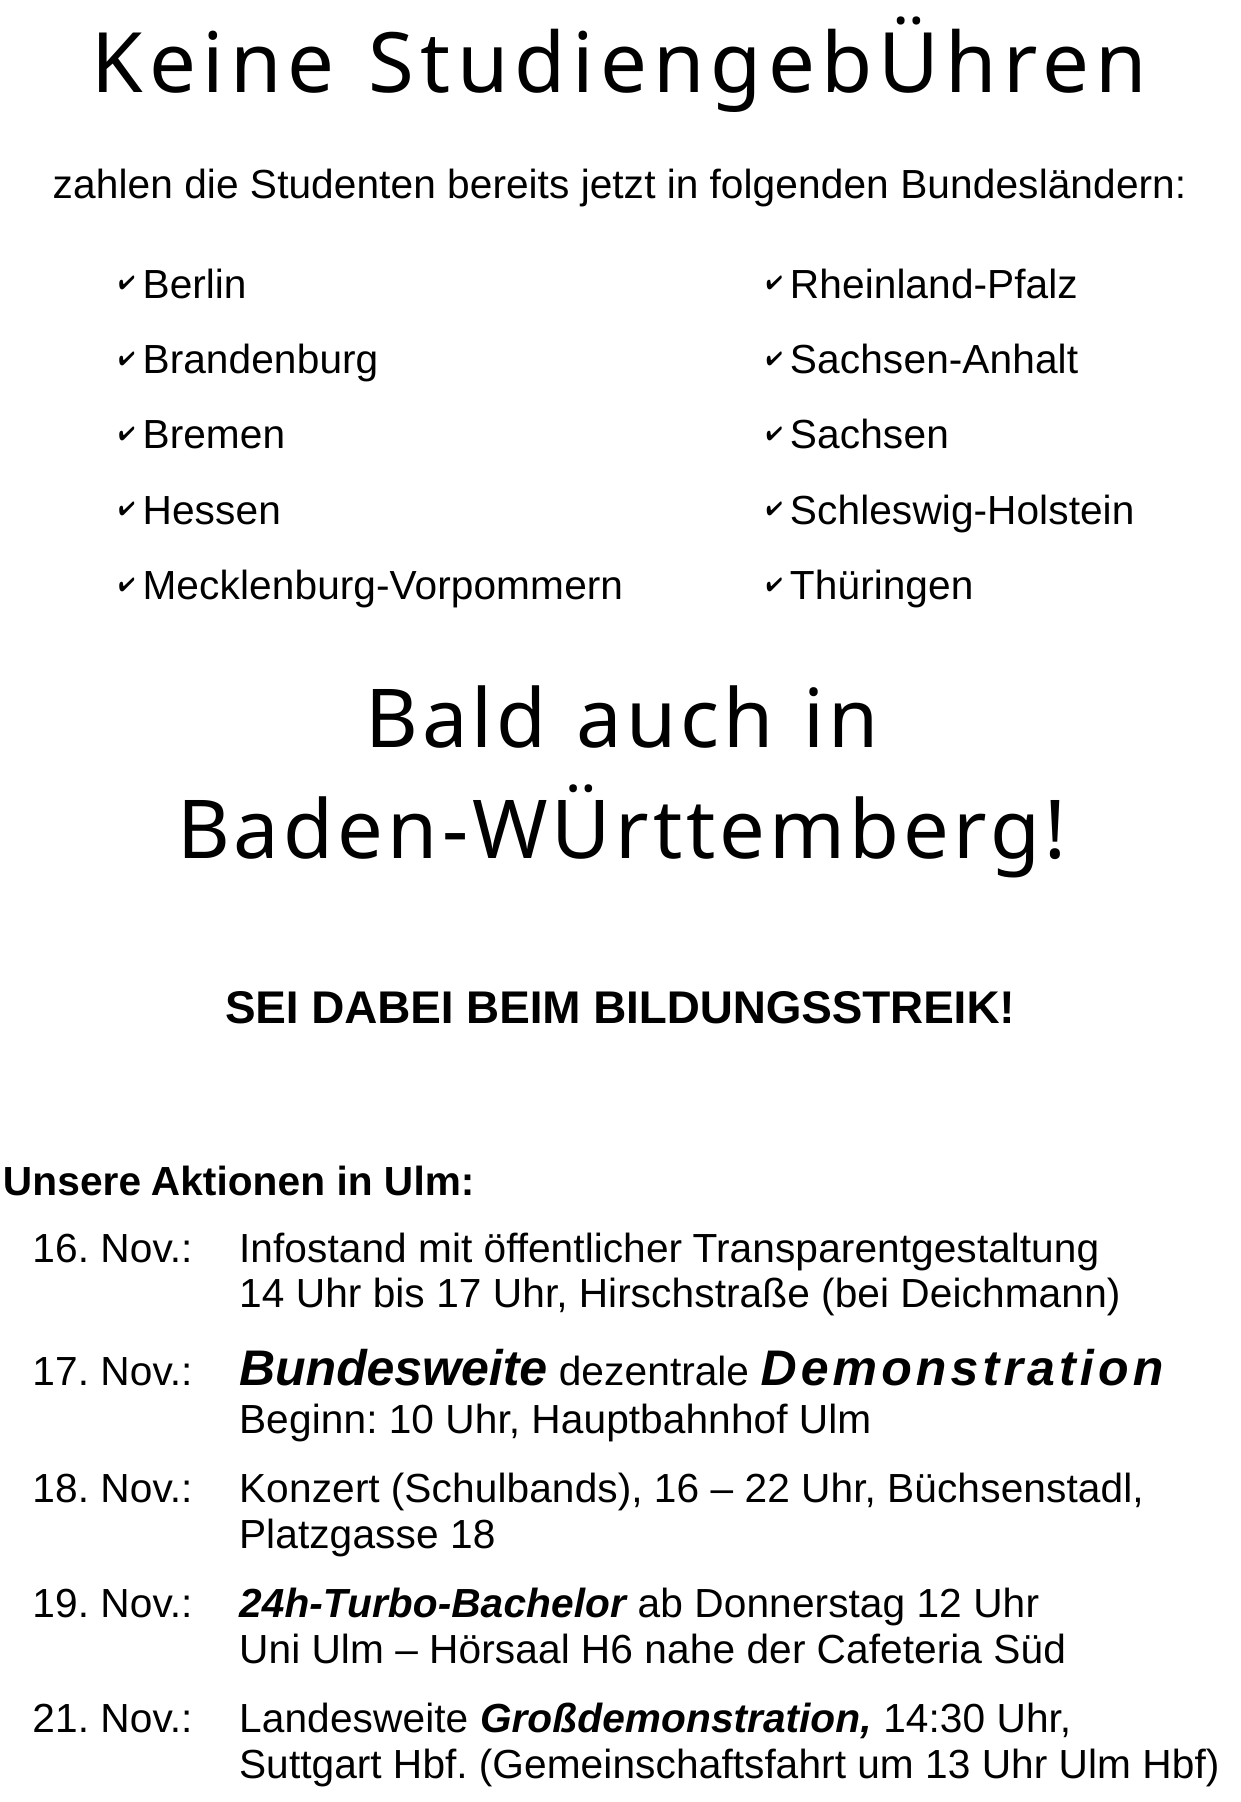

Keine StudiengebÜhren
zahlen die Studenten bereits jetzt in folgenden Bundesländern:
# Berlin
Brandenburg
Bremen
Hessen
Mecklenburg-Vorpommern
Rheinland-Pfalz
Sachsen-Anhalt
Sachsen
Schleswig-Holstein
Thüringen
Bald auch in
Baden-WÜrttemberg!
SEI DABEI BEIM BILDUNGSSTREIK!
Unsere Aktionen in Ulm:
16. Nov.:		Infostand mit öffentlicher Transparentgestaltung
							14 Uhr bis 17 Uhr, Hirschstraße (bei Deichmann)
17. Nov.:		Bundesweite dezentrale Demonstration
							Beginn: 10 Uhr, Hauptbahnhof Ulm
18. Nov.:		Konzert (Schulbands), 16 – 22 Uhr, Büchsenstadl,
							Platzgasse 18
19. Nov.:		24h-Turbo-Bachelor ab Donnerstag 12 Uhr
							Uni Ulm – Hörsaal H6 nahe der Cafeteria Süd
21. Nov.:		Landesweite Großdemonstration, 14:30 Uhr,
							Suttgart Hbf. (Gemeinschaftsfahrt um 13 Uhr Ulm Hbf)